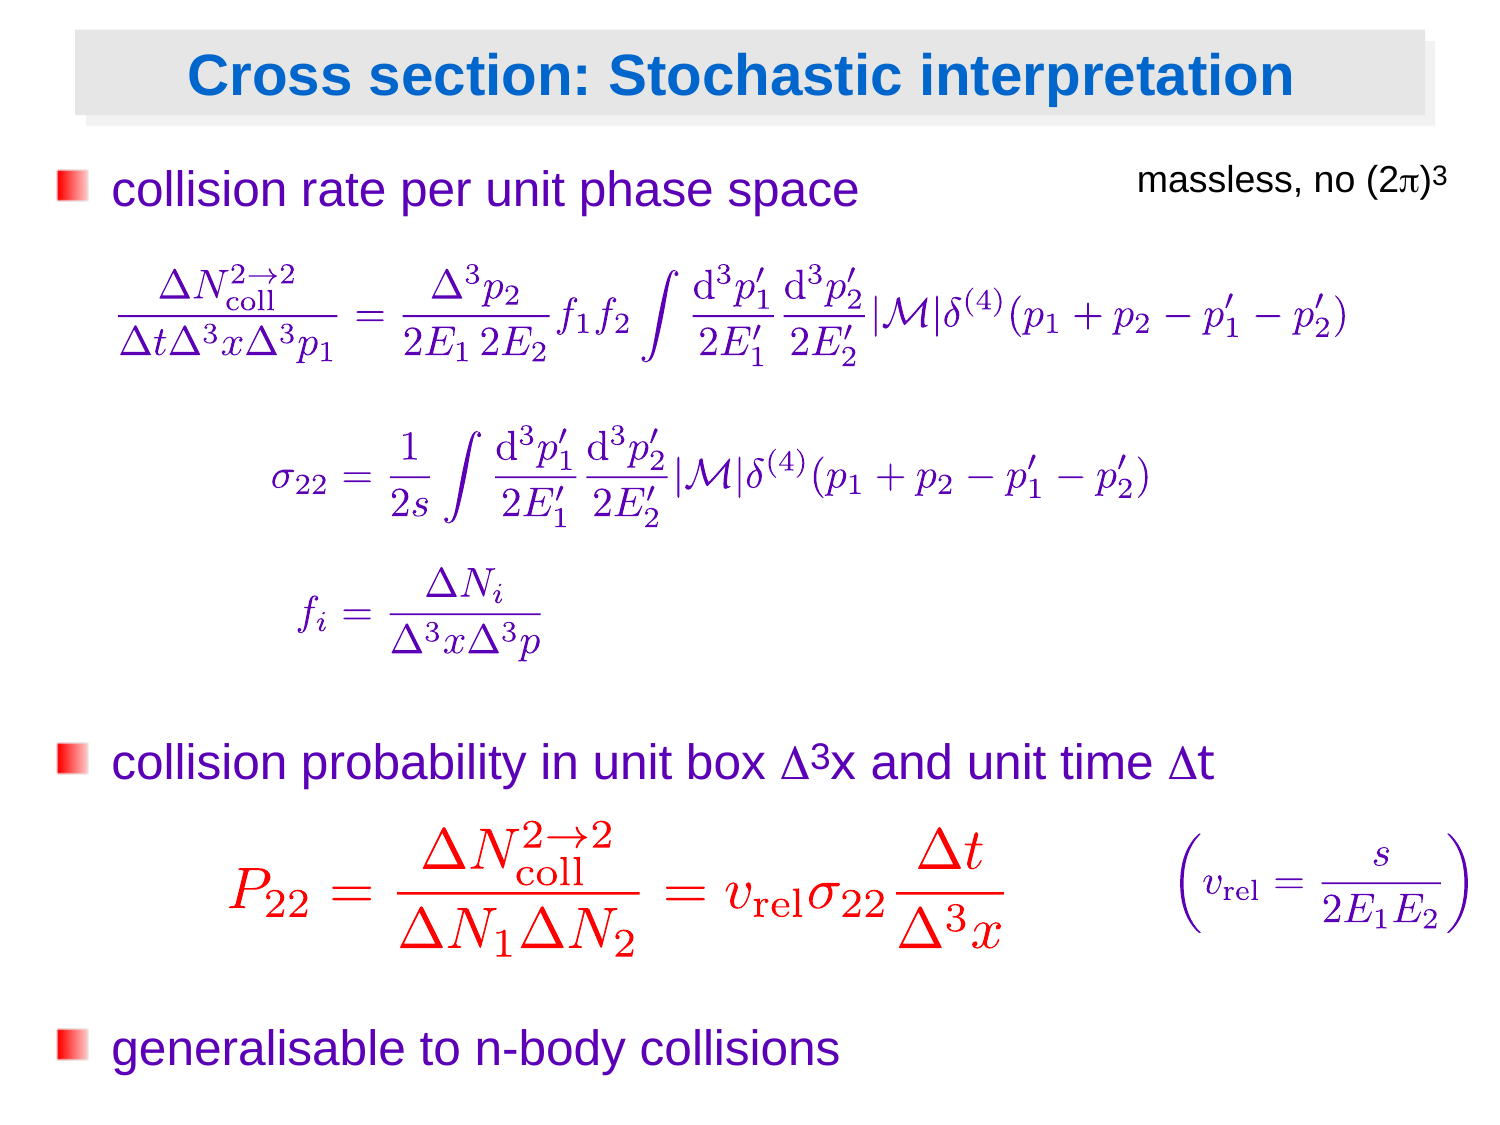

# Cross section: Stochastic interpretation
massless, no (2p)3
collision rate per unit phase space
collision probability in unit box D3x and unit time Dt
generalisable to n-body collisions